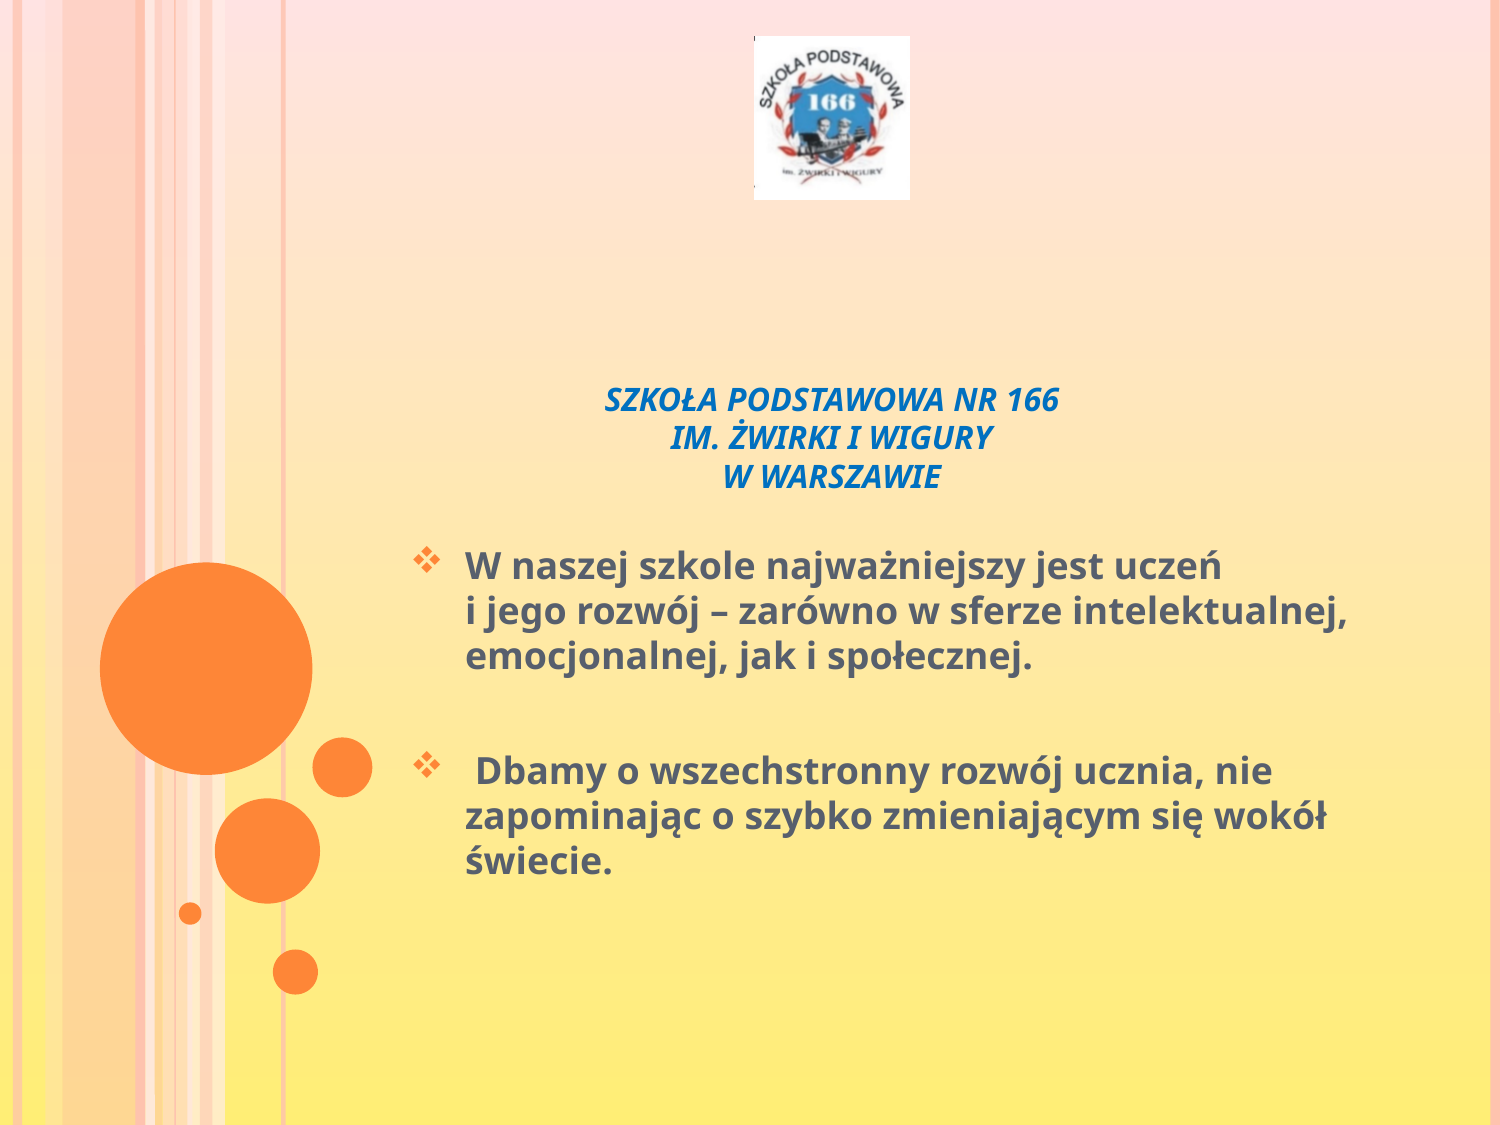

# Szkoła Podstawowa nr 166 im. Żwirki i Wigury w Warszawie
W naszej szkole najważniejszy jest uczeń
i jego rozwój – zarówno w sferze intelektualnej, emocjonalnej, jak i społecznej.
 Dbamy o wszechstronny rozwój ucznia, nie zapominając o szybko zmieniającym się wokół świecie.